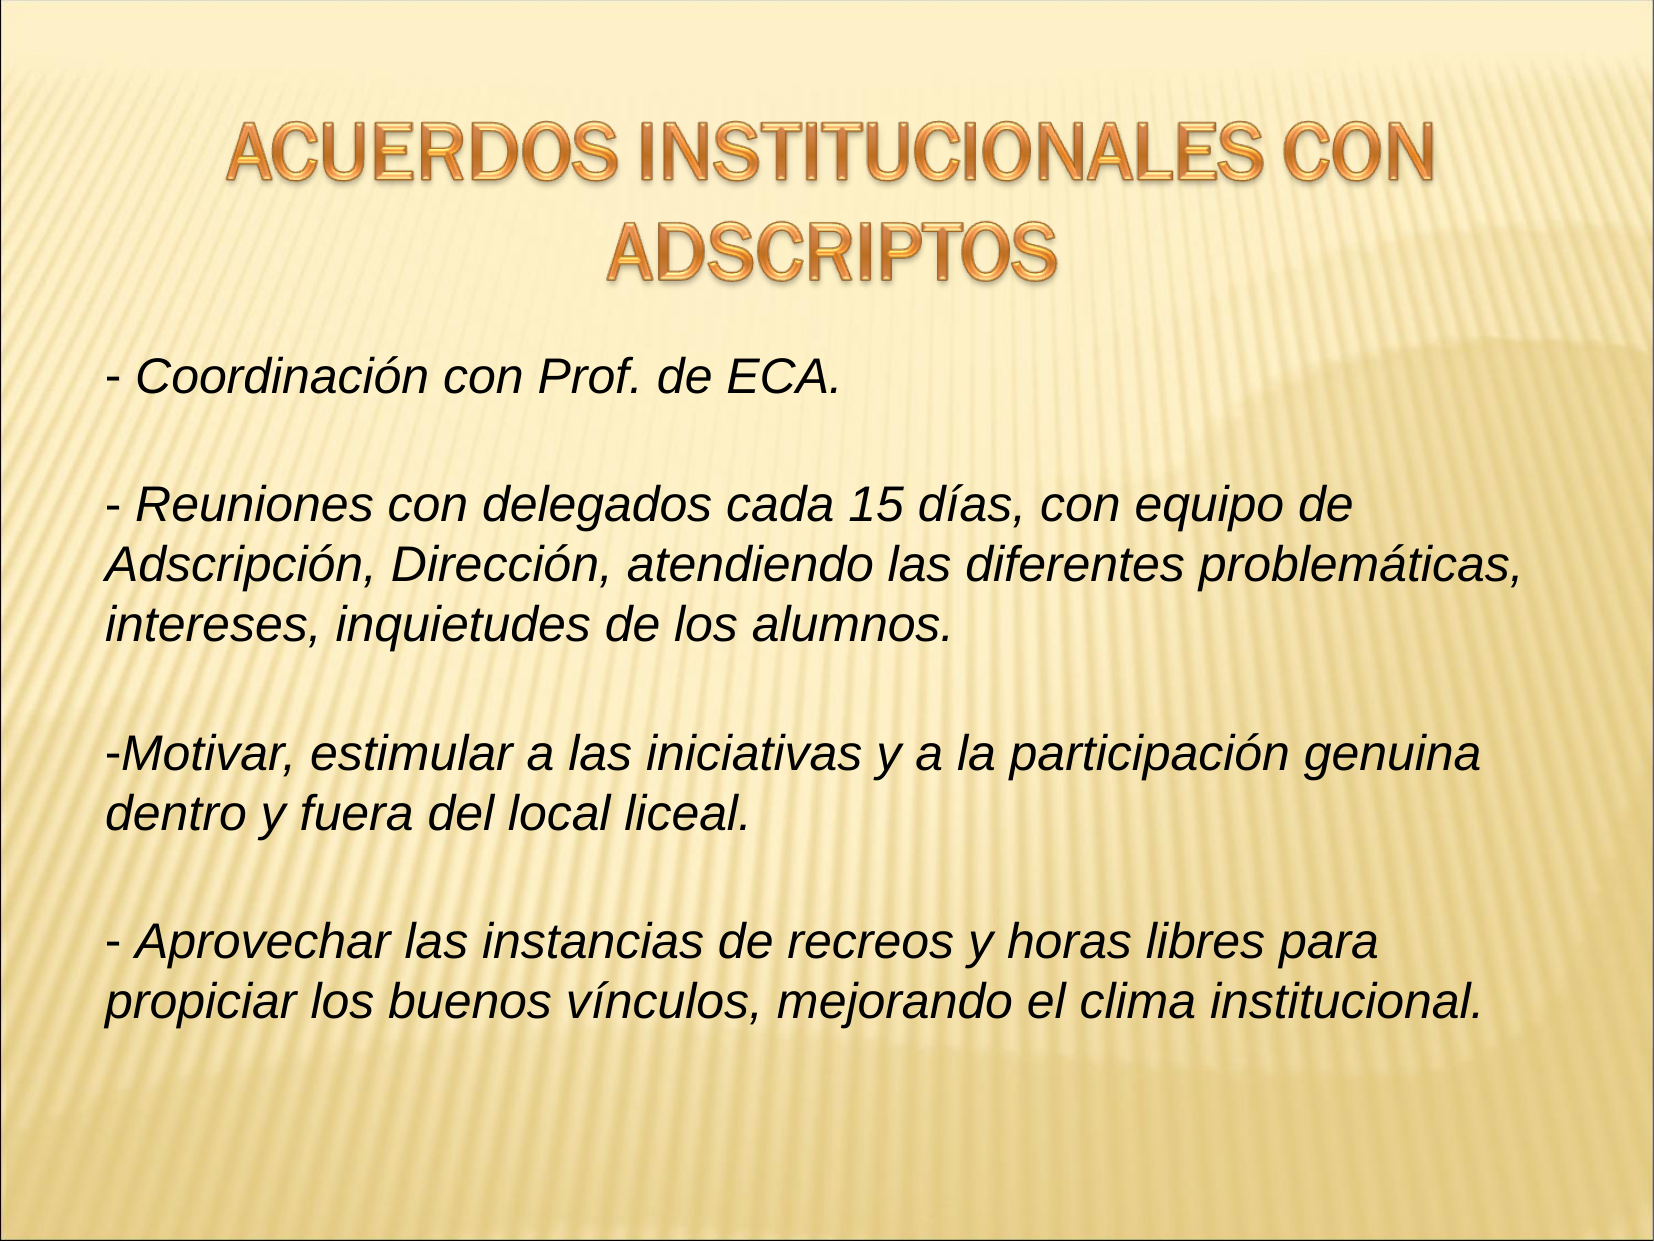

Coordinación con Prof. de ECA.
 Reuniones con delegados cada 15 días, con equipo de Adscripción, Dirección, atendiendo las diferentes problemáticas, intereses, inquietudes de los alumnos.
Motivar, estimular a las iniciativas y a la participación genuina dentro y fuera del local liceal.
 Aprovechar las instancias de recreos y horas libres para propiciar los buenos vínculos, mejorando el clima institucional.